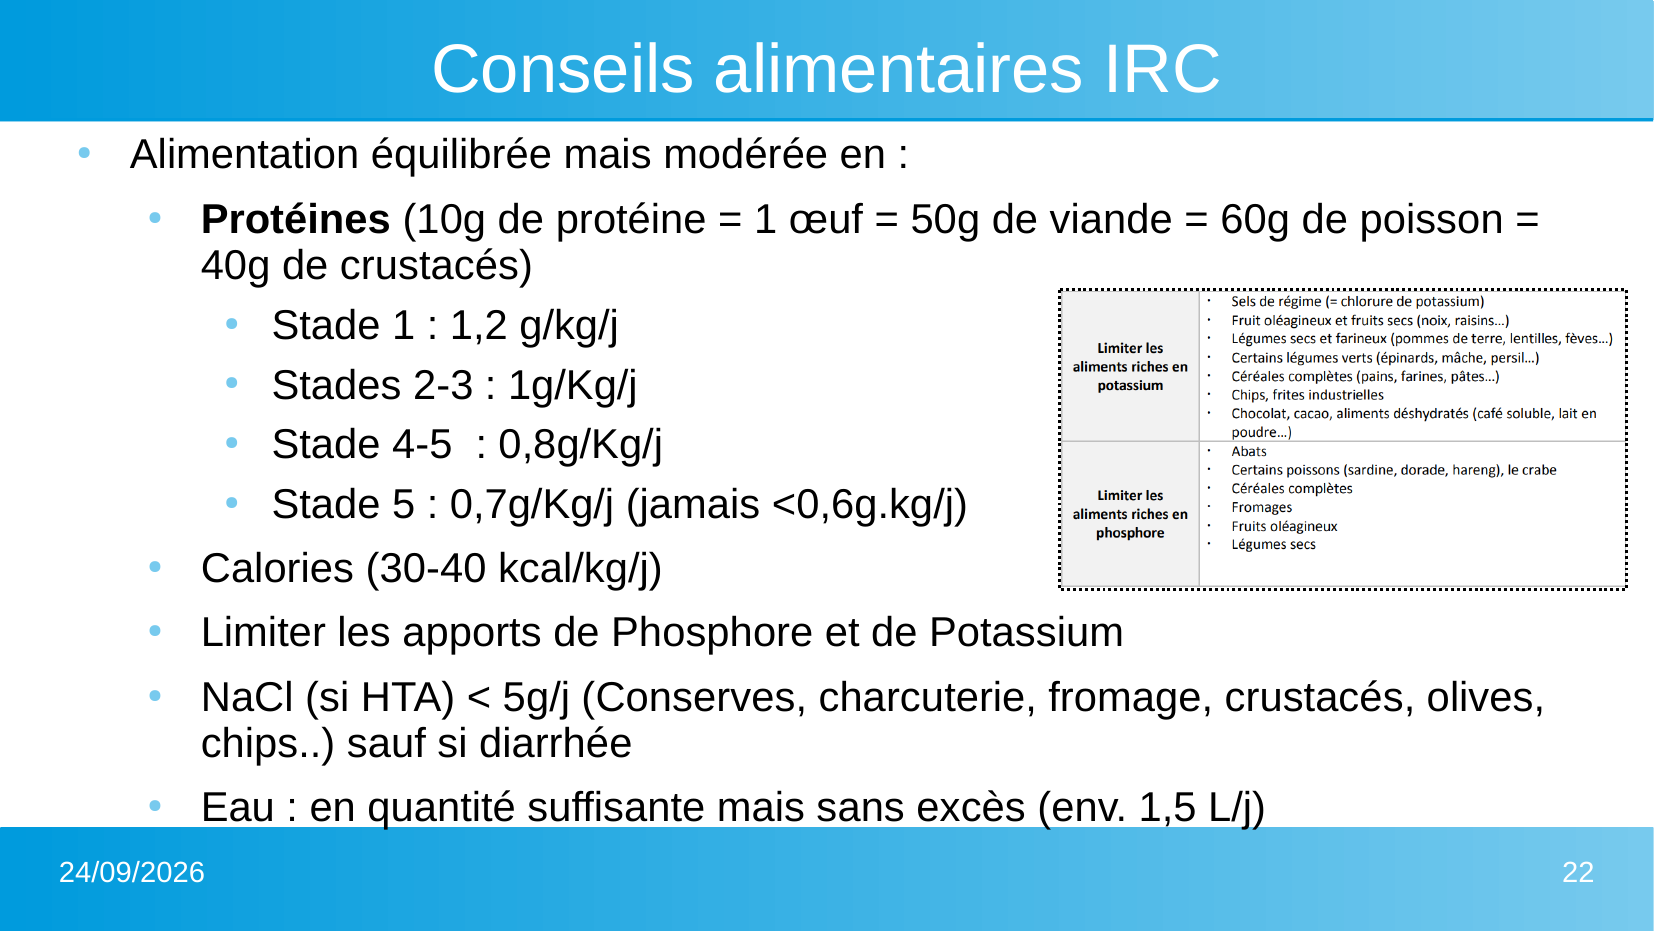

# Conseils alimentaires IRC
Alimentation équilibrée mais modérée en :
Protéines (10g de protéine = 1 œuf = 50g de viande = 60g de poisson = 40g de crustacés)
Stade 1 : 1,2 g/kg/j
Stades 2-3 : 1g/Kg/j
Stade 4-5  : 0,8g/Kg/j
Stade 5 : 0,7g/Kg/j (jamais <0,6g.kg/j)
Calories (30-40 kcal/kg/j)
Limiter les apports de Phosphore et de Potassium
NaCl (si HTA) < 5g/j (Conserves, charcuterie, fromage, crustacés, olives, chips..) sauf si diarrhée
Eau : en quantité suffisante mais sans excès (env. 1,5 L/j)
22